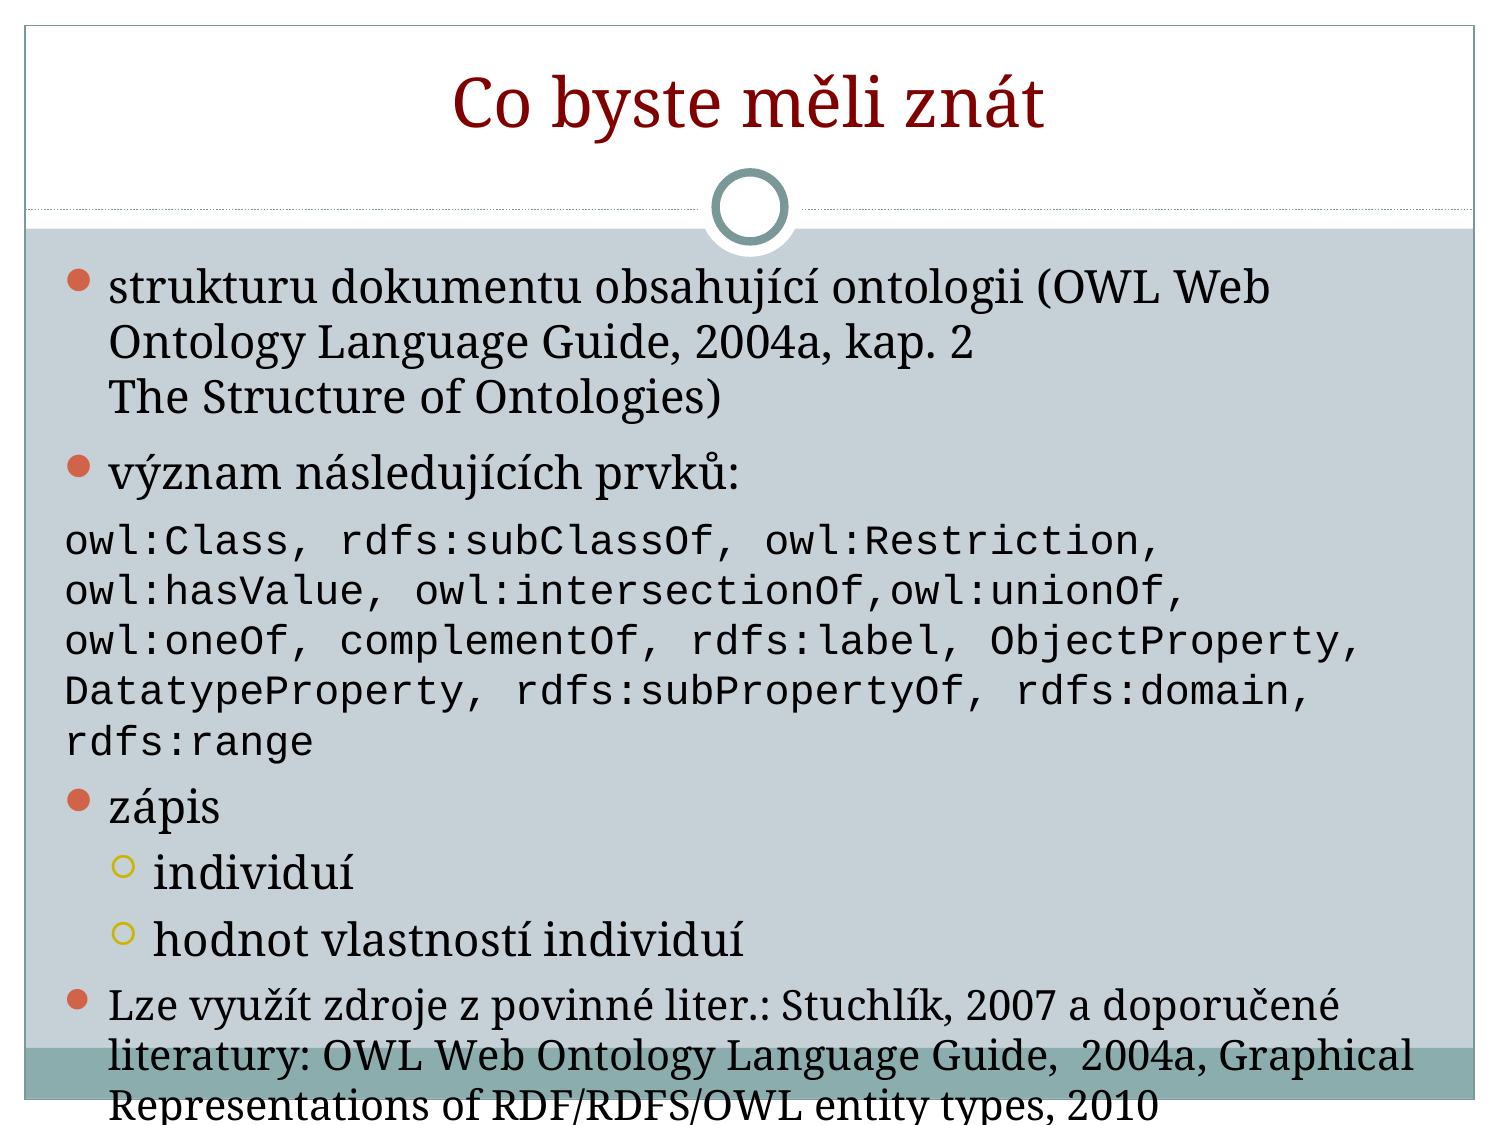

# Co byste měli znát
strukturu dokumentu obsahující ontologii (OWL Web Ontology Language Guide, 2004a, kap. 2 The Structure of Ontologies)
význam následujících prvků:
owl:Class, rdfs:subClassOf, owl:Restriction, owl:hasValue, owl:intersectionOf,owl:unionOf, owl:oneOf, complementOf, rdfs:label, ObjectProperty, DatatypeProperty, rdfs:subPropertyOf, rdfs:domain, rdfs:range
zápis
individuí
hodnot vlastností individuí
Lze využít zdroje z povinné liter.: Stuchlík, 2007 a doporučené literatury: OWL Web Ontology Language Guide, 2004a, Graphical Representations of RDF/RDFS/OWL entity types, 2010